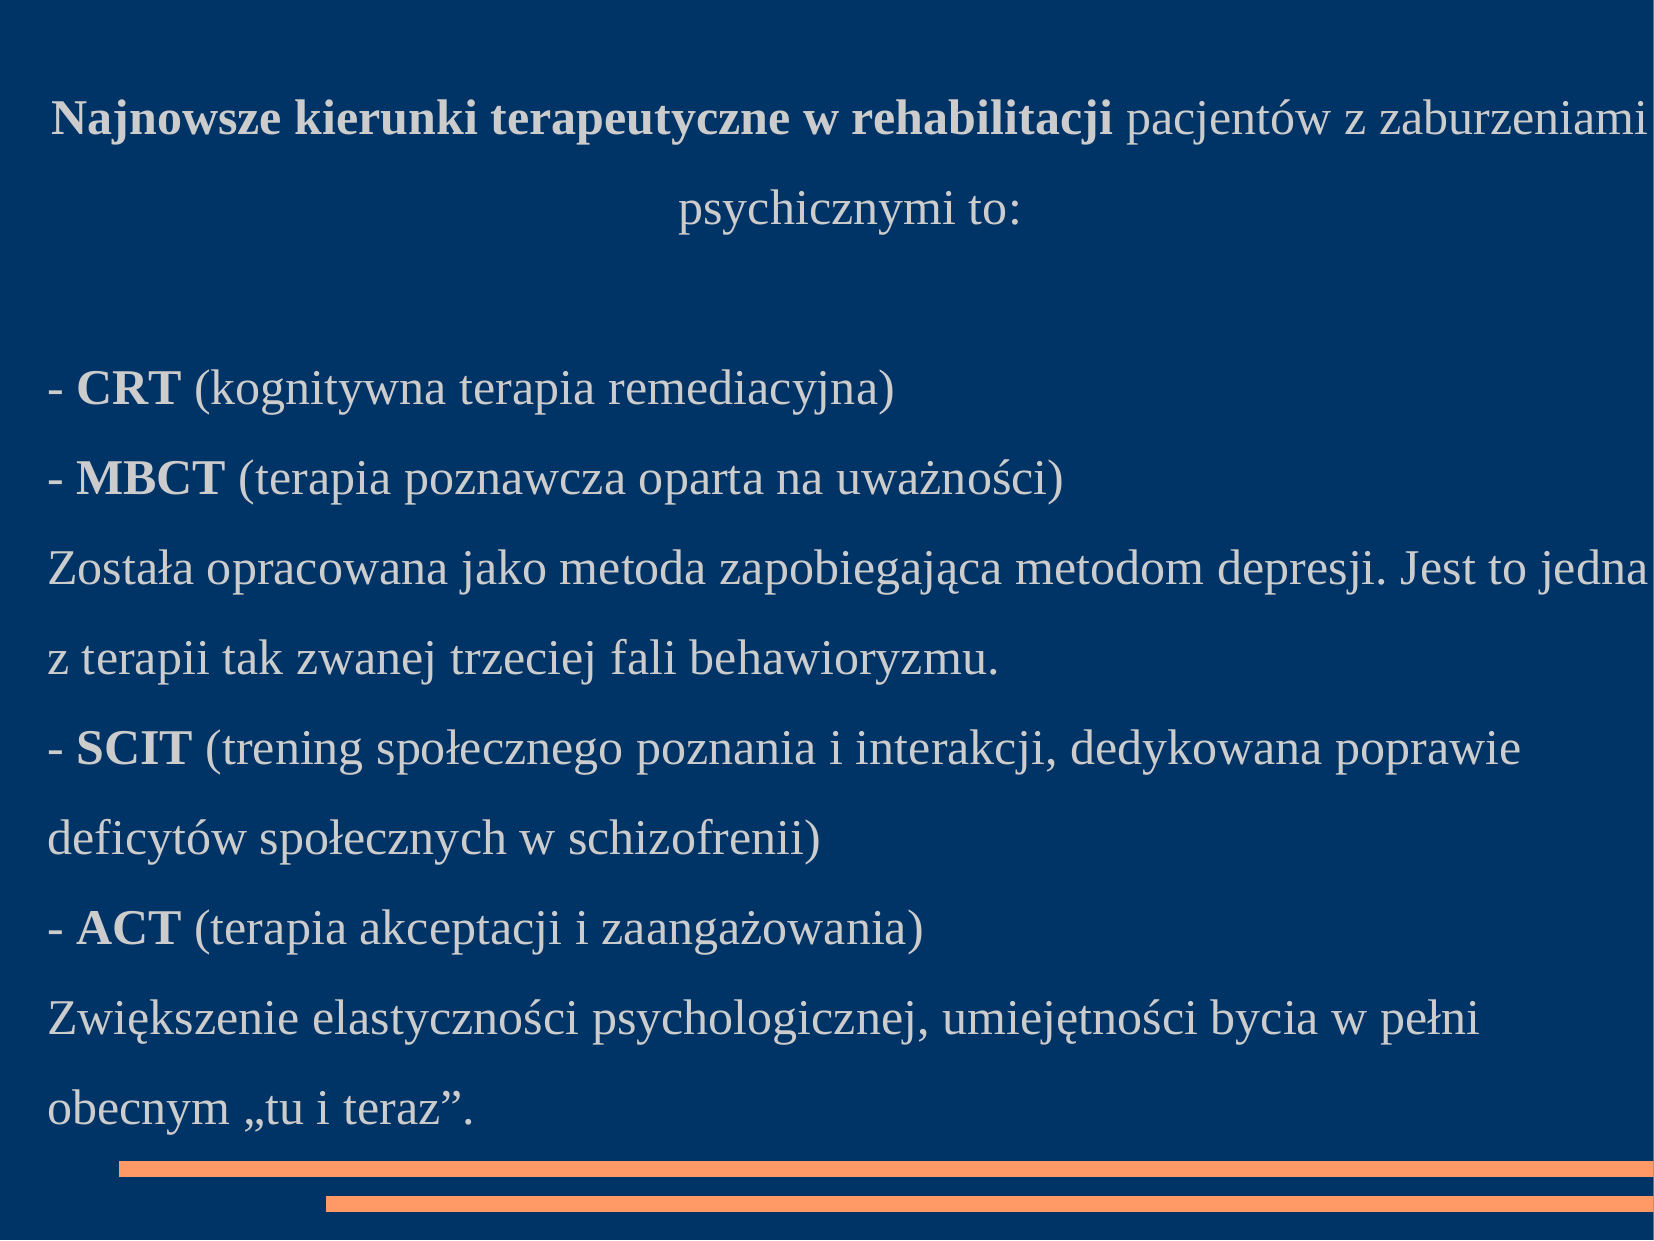

# Najnowsze kierunki terapeutyczne w rehabilitacji pacjentów z zaburzeniami psychicznymi to:
- CRT (kognitywna terapia remediacyjna)
- MBCT (terapia poznawcza oparta na uważności)
Została opracowana jako metoda zapobiegająca metodom depresji. Jest to jedna z terapii tak zwanej trzeciej fali behawioryzmu.
- SCIT (trening społecznego poznania i interakcji, dedykowana poprawie deficytów społecznych w schizofrenii)
- ACT (terapia akceptacji i zaangażowania)
Zwiększenie elastyczności psychologicznej, umiejętności bycia w pełni obecnym „tu i teraz”.